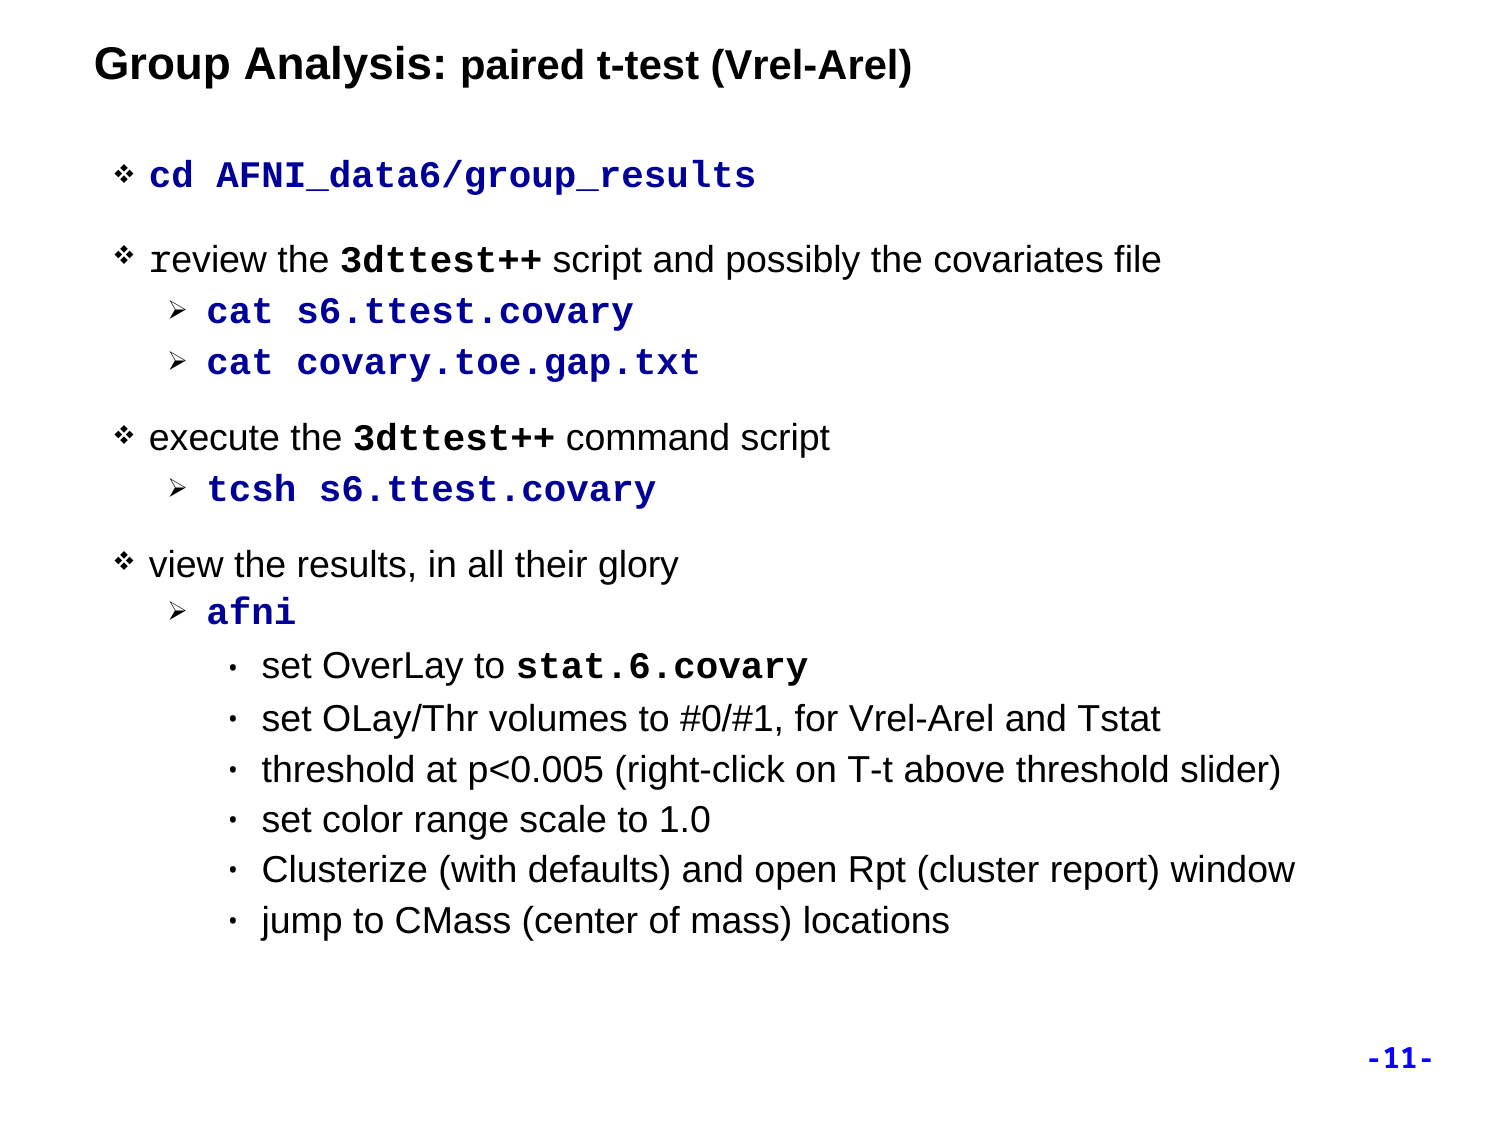

# Group Analysis: paired t-test (Vrel-Arel)
cd AFNI_data6/group_results
review the 3dttest++ script and possibly the covariates file
cat s6.ttest.covary
cat covary.toe.gap.txt
execute the 3dttest++ command script
tcsh s6.ttest.covary
view the results, in all their glory
afni
set OverLay to stat.6.covary
set OLay/Thr volumes to #0/#1, for Vrel-Arel and Tstat
threshold at p<0.005 (right-click on T-t above threshold slider)
set color range scale to 1.0
Clusterize (with defaults) and open Rpt (cluster report) window
jump to CMass (center of mass) locations